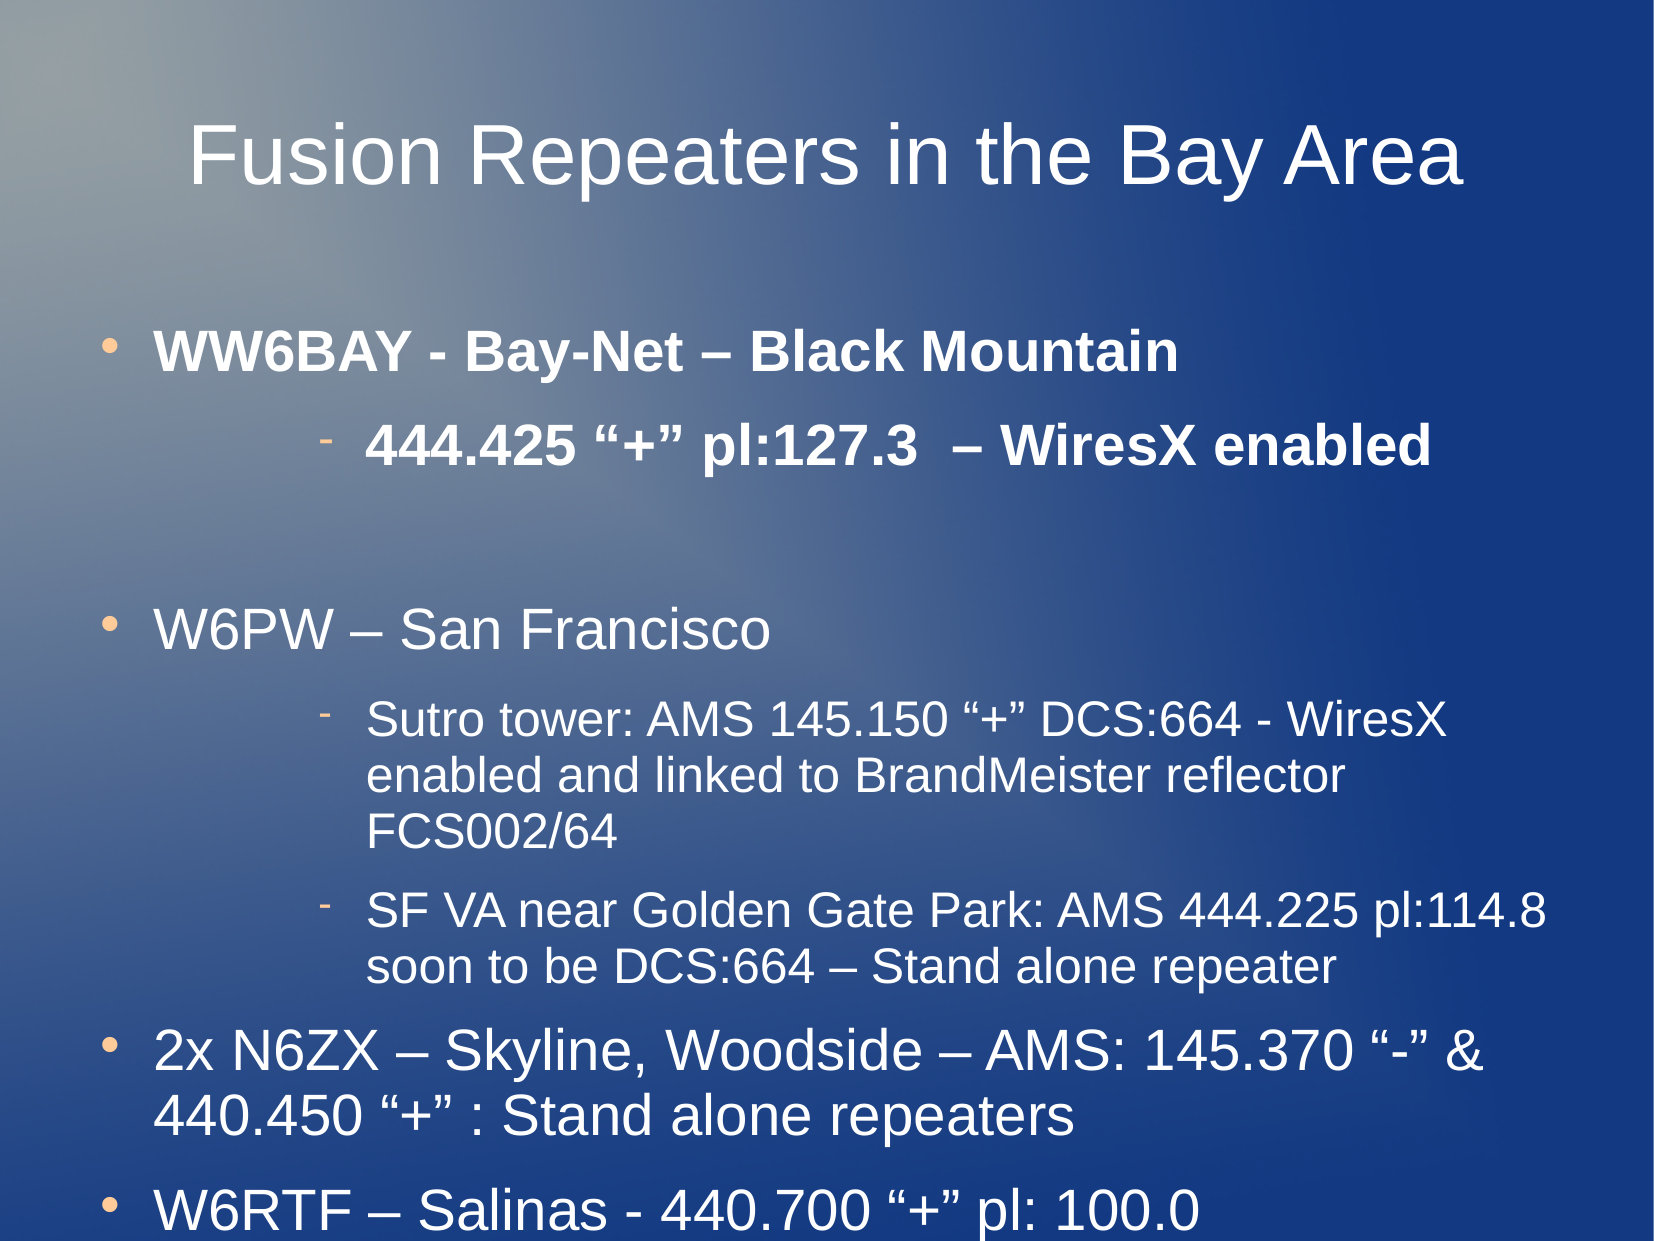

# Fusion Repeaters in the Bay Area
WW6BAY - Bay-Net – Black Mountain
444.425 “+” pl:127.3 – WiresX enabled
W6PW – San Francisco
Sutro tower: AMS 145.150 “+” DCS:664 - WiresX enabled and linked to BrandMeister reflector FCS002/64
SF VA near Golden Gate Park: AMS 444.225 pl:114.8 soon to be DCS:664 – Stand alone repeater
2x N6ZX – Skyline, Woodside – AMS: 145.370 “-” & 440.450 “+” : Stand alone repeaters
W6RTF – Salinas - 440.700 “+” pl: 100.0